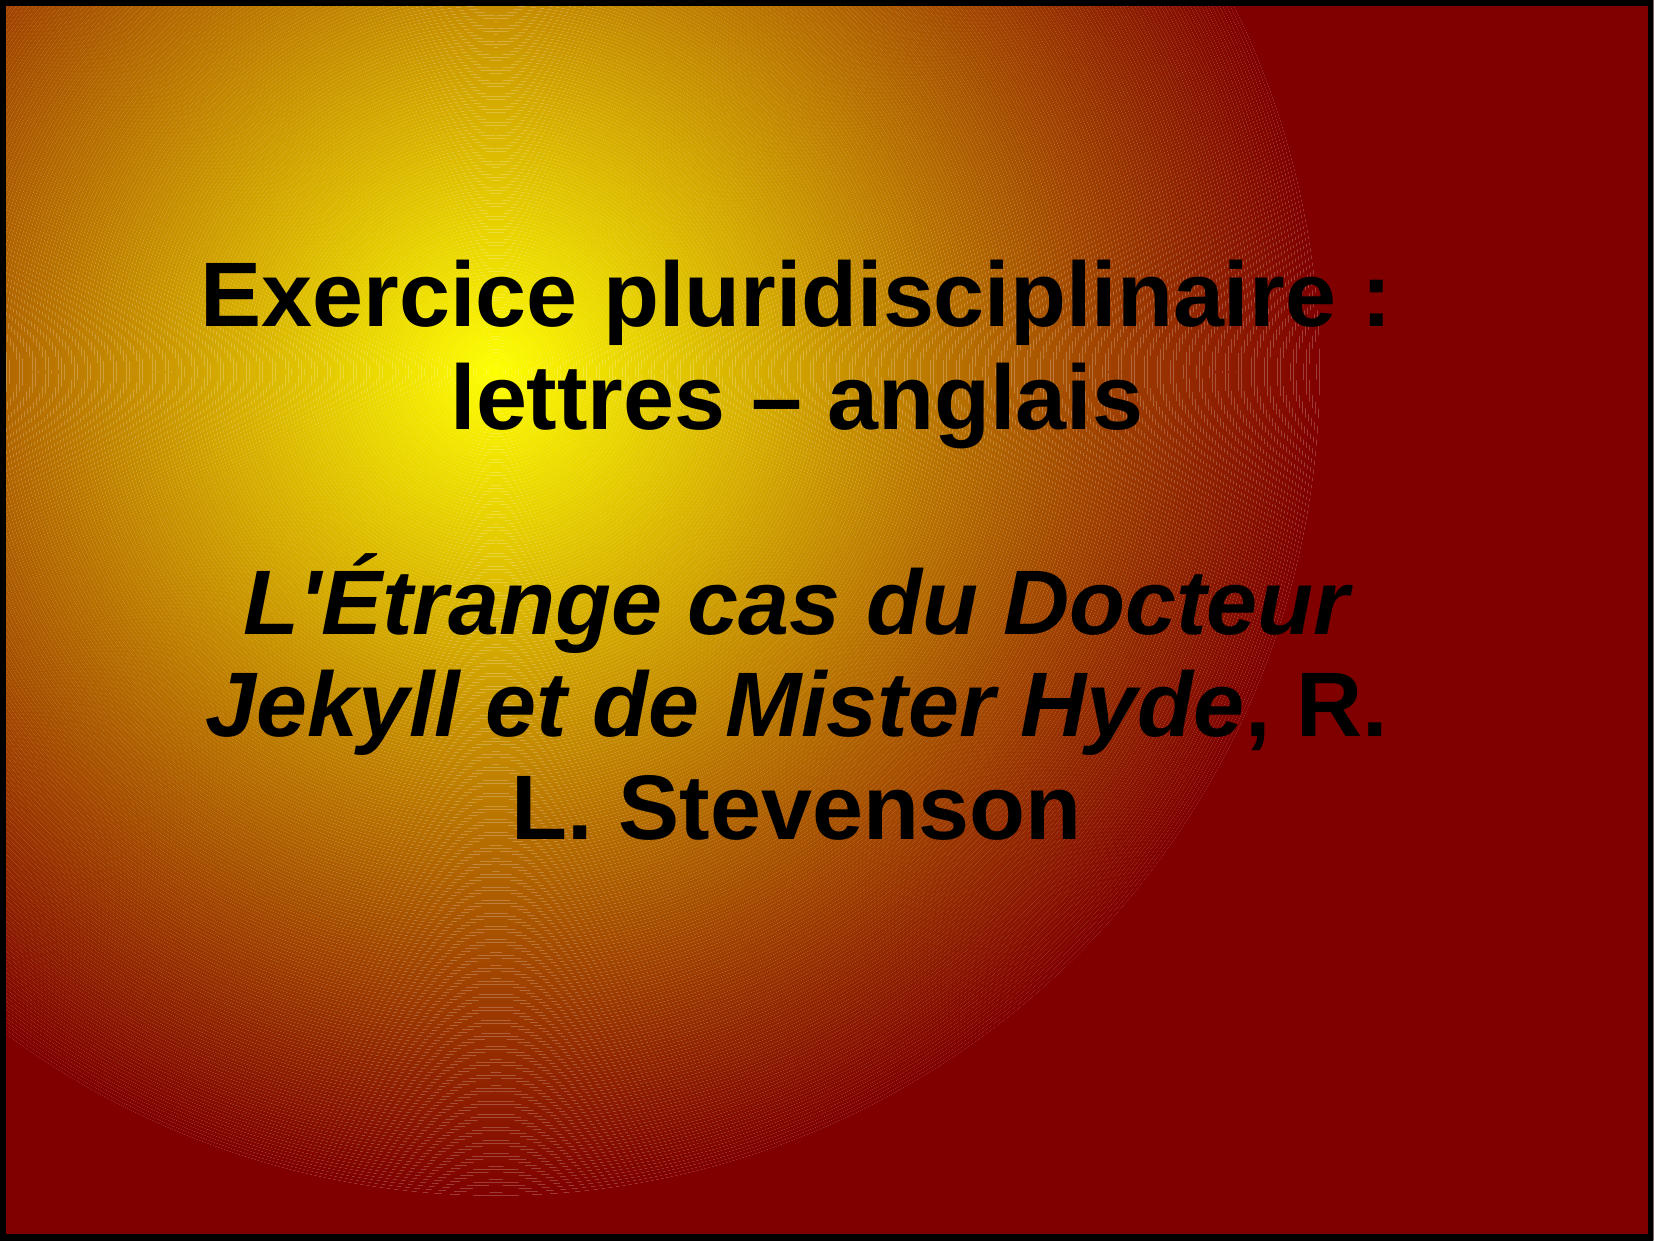

Exercice pluridisciplinaire : lettres – anglais
L'Étrange cas du Docteur Jekyll et de Mister Hyde, R. L. Stevenson